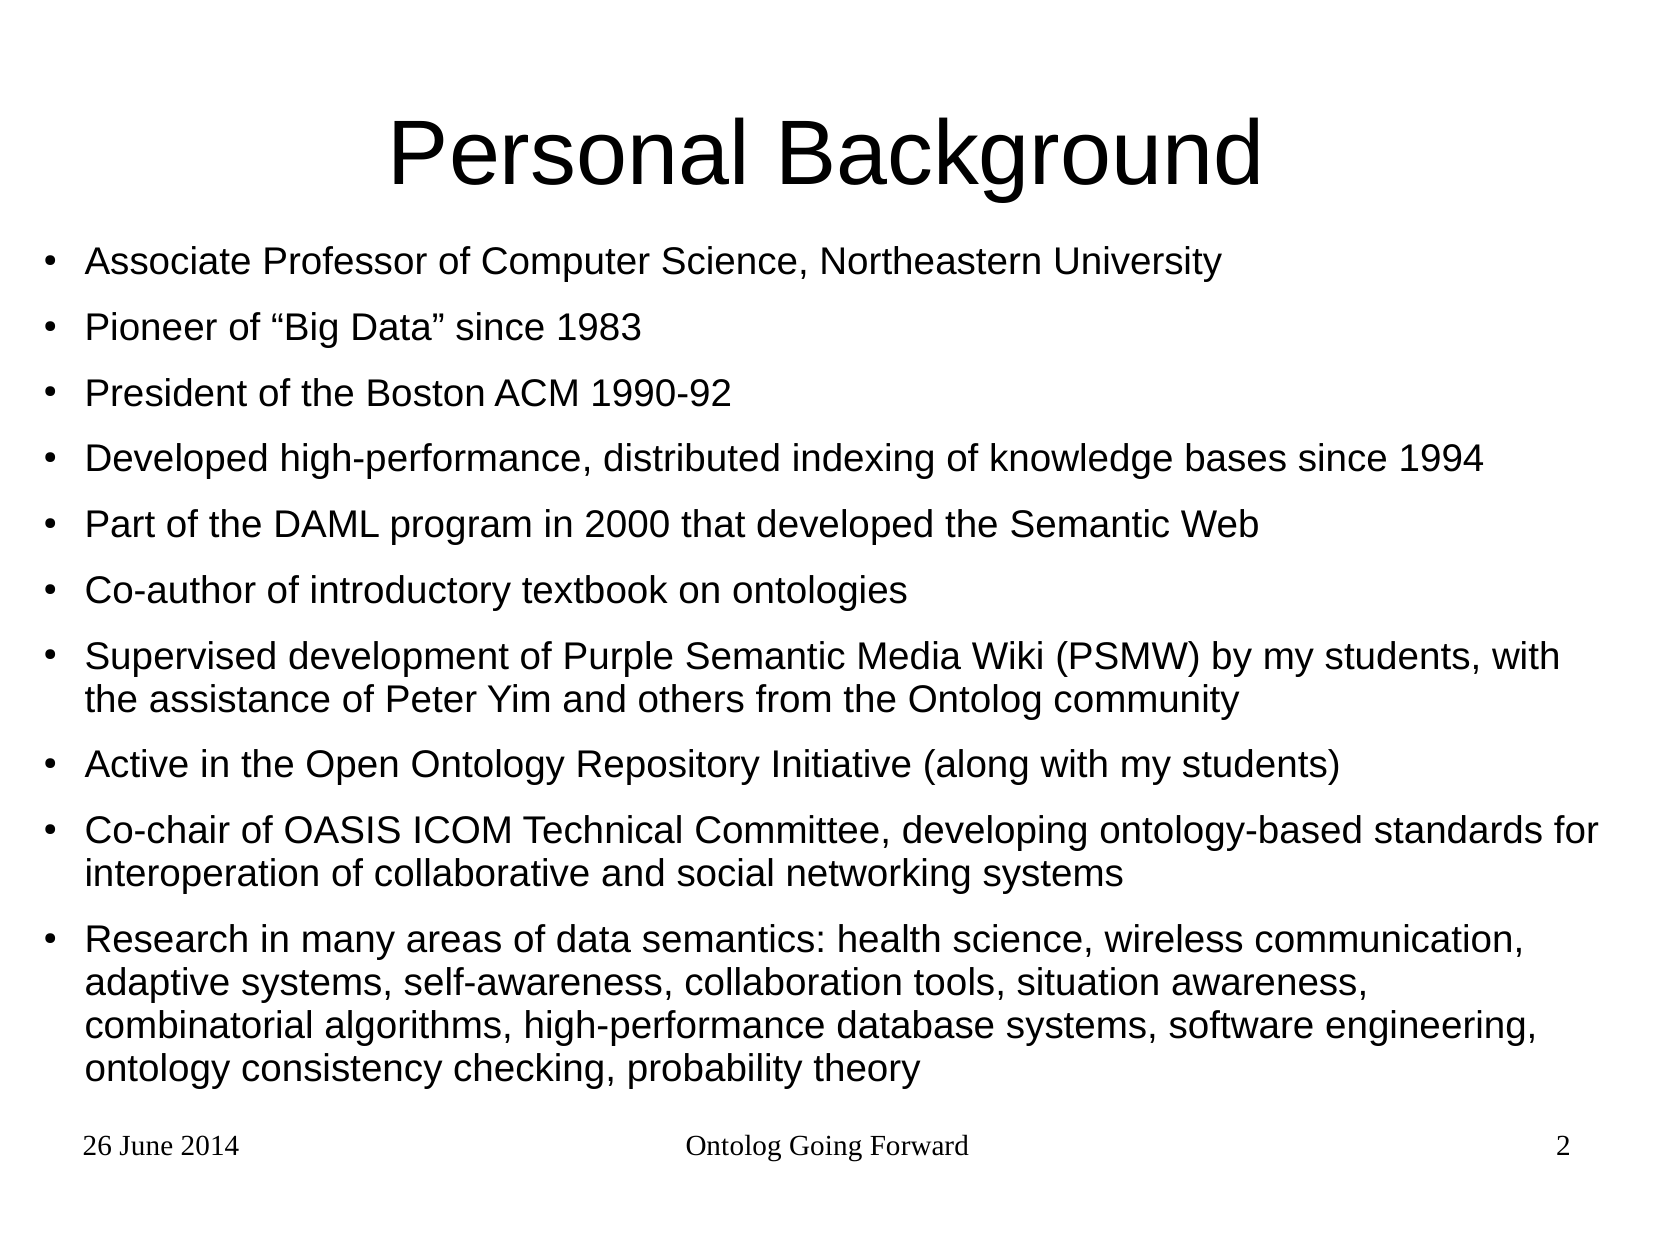

# Personal Background
Associate Professor of Computer Science, Northeastern University
Pioneer of “Big Data” since 1983
President of the Boston ACM 1990-92
Developed high-performance, distributed indexing of knowledge bases since 1994
Part of the DAML program in 2000 that developed the Semantic Web
Co-author of introductory textbook on ontologies
Supervised development of Purple Semantic Media Wiki (PSMW) by my students, with the assistance of Peter Yim and others from the Ontolog community
Active in the Open Ontology Repository Initiative (along with my students)
Co-chair of OASIS ICOM Technical Committee, developing ontology-based standards for interoperation of collaborative and social networking systems
Research in many areas of data semantics: health science, wireless communication, adaptive systems, self-awareness, collaboration tools, situation awareness, combinatorial algorithms, high-performance database systems, software engineering, ontology consistency checking, probability theory
26 June 2014
Ontolog Going Forward
2